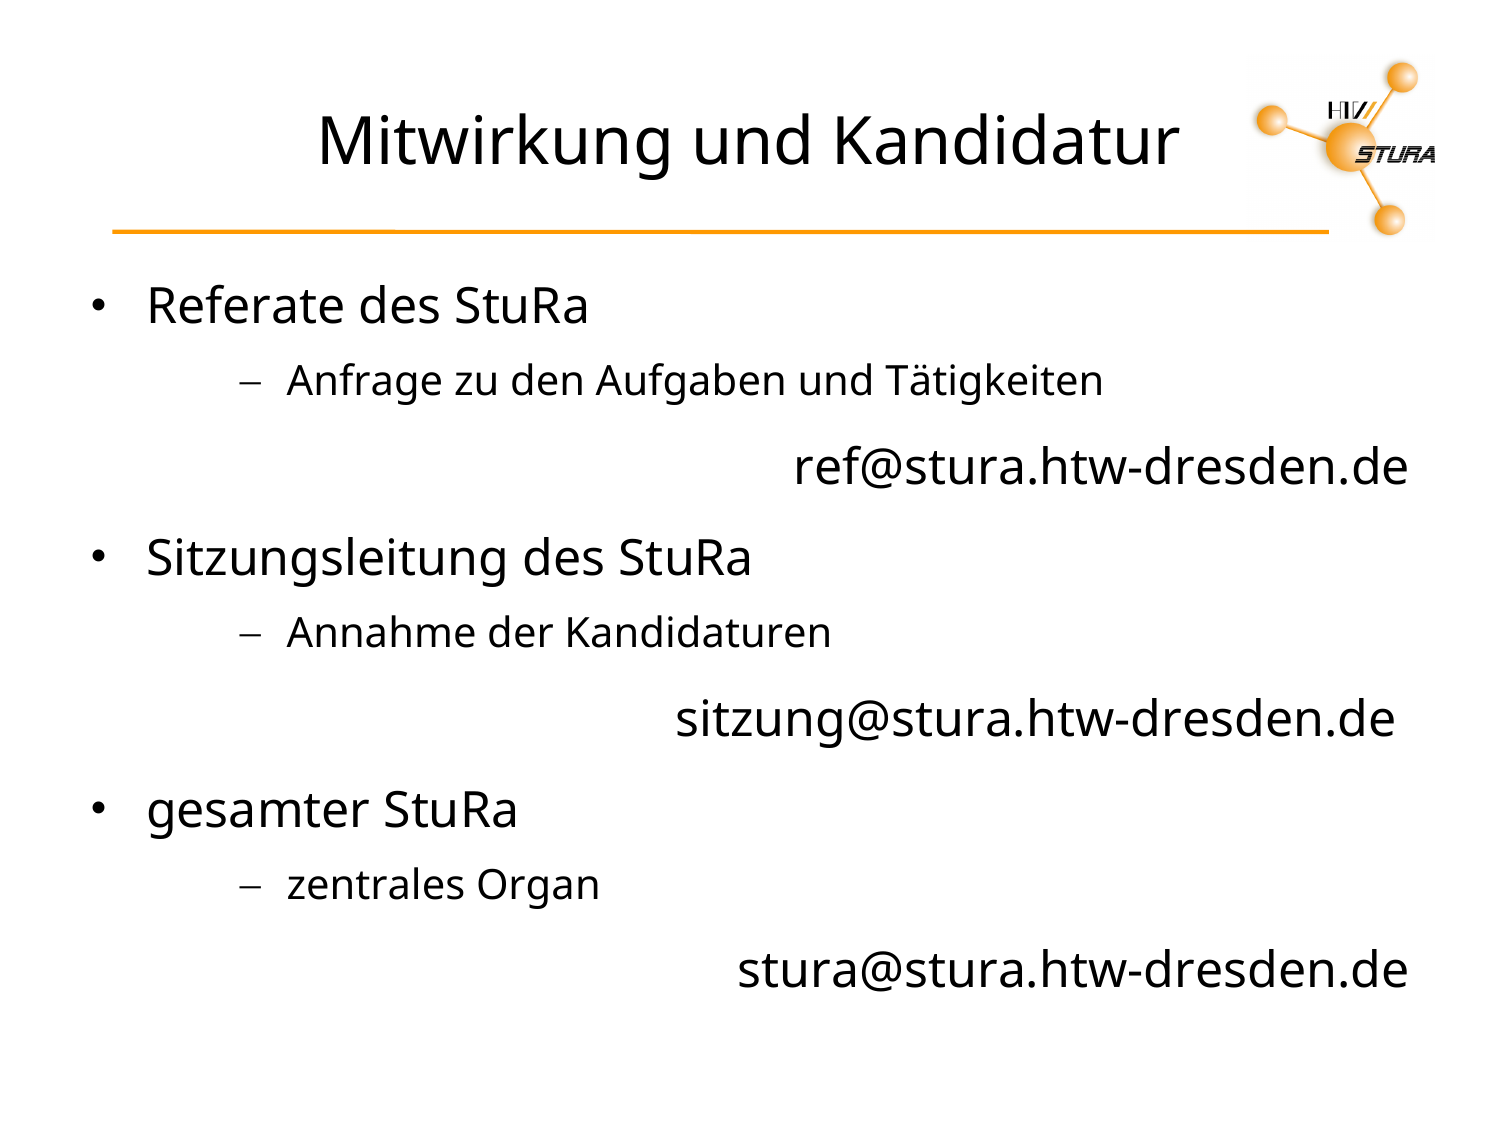

# Mitwirkung und Kandidatur
Referate des StuRa
Anfrage zu den Aufgaben und Tätigkeiten
ref@stura.htw-dresden.de
Sitzungsleitung des StuRa
Annahme der Kandidaturen
sitzung@stura.htw-dresden.de
gesamter StuRa
zentrales Organ
stura@stura.htw-dresden.de